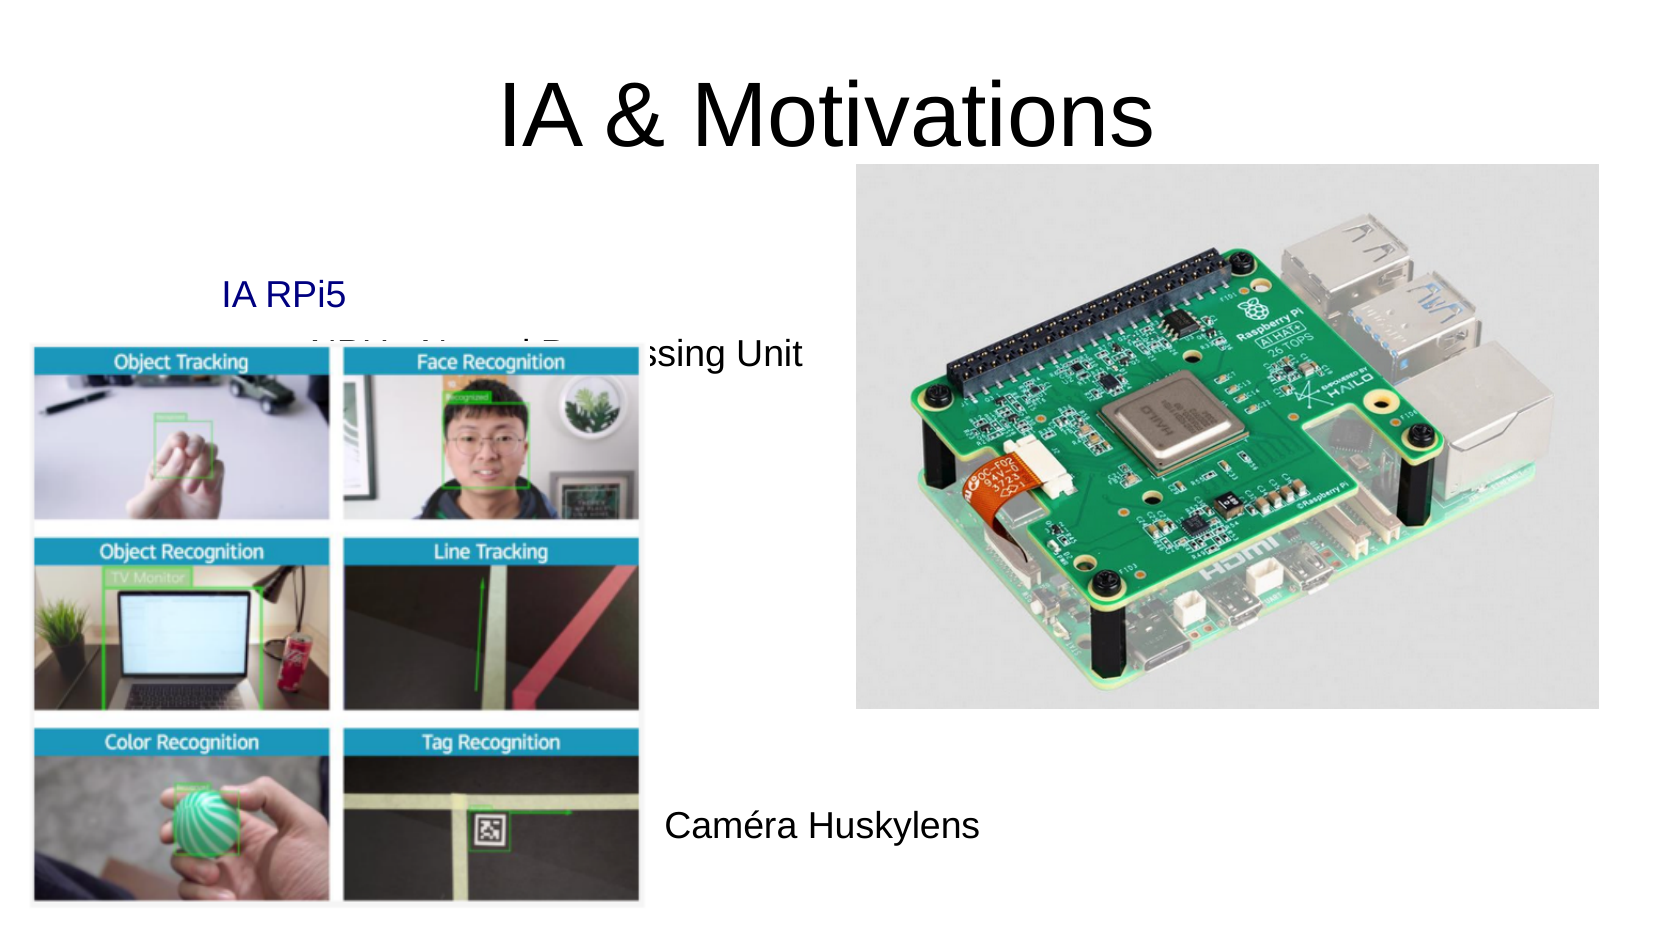

# IA & Motivations
IA RPi5
NPU : Neural Processing Unit
Siemens
Caméra Huskylens